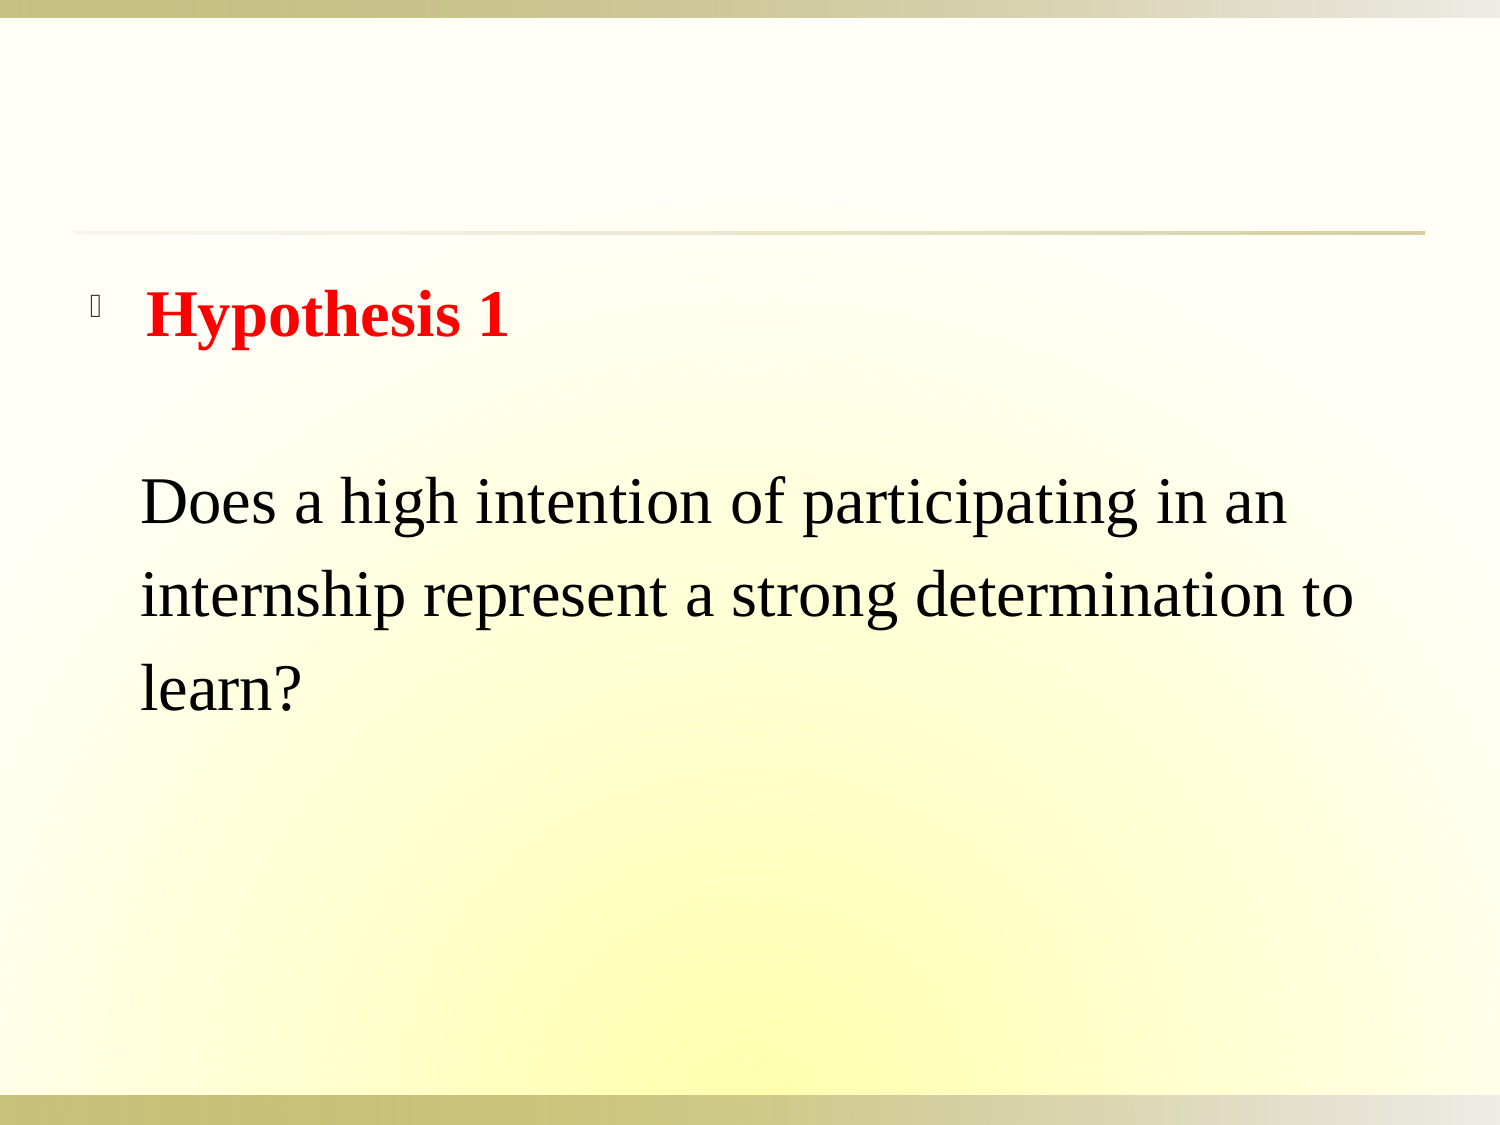

#
Hypothesis 1
 Does a high intention of participating in an
 internship represent a strong determination to
 learn?